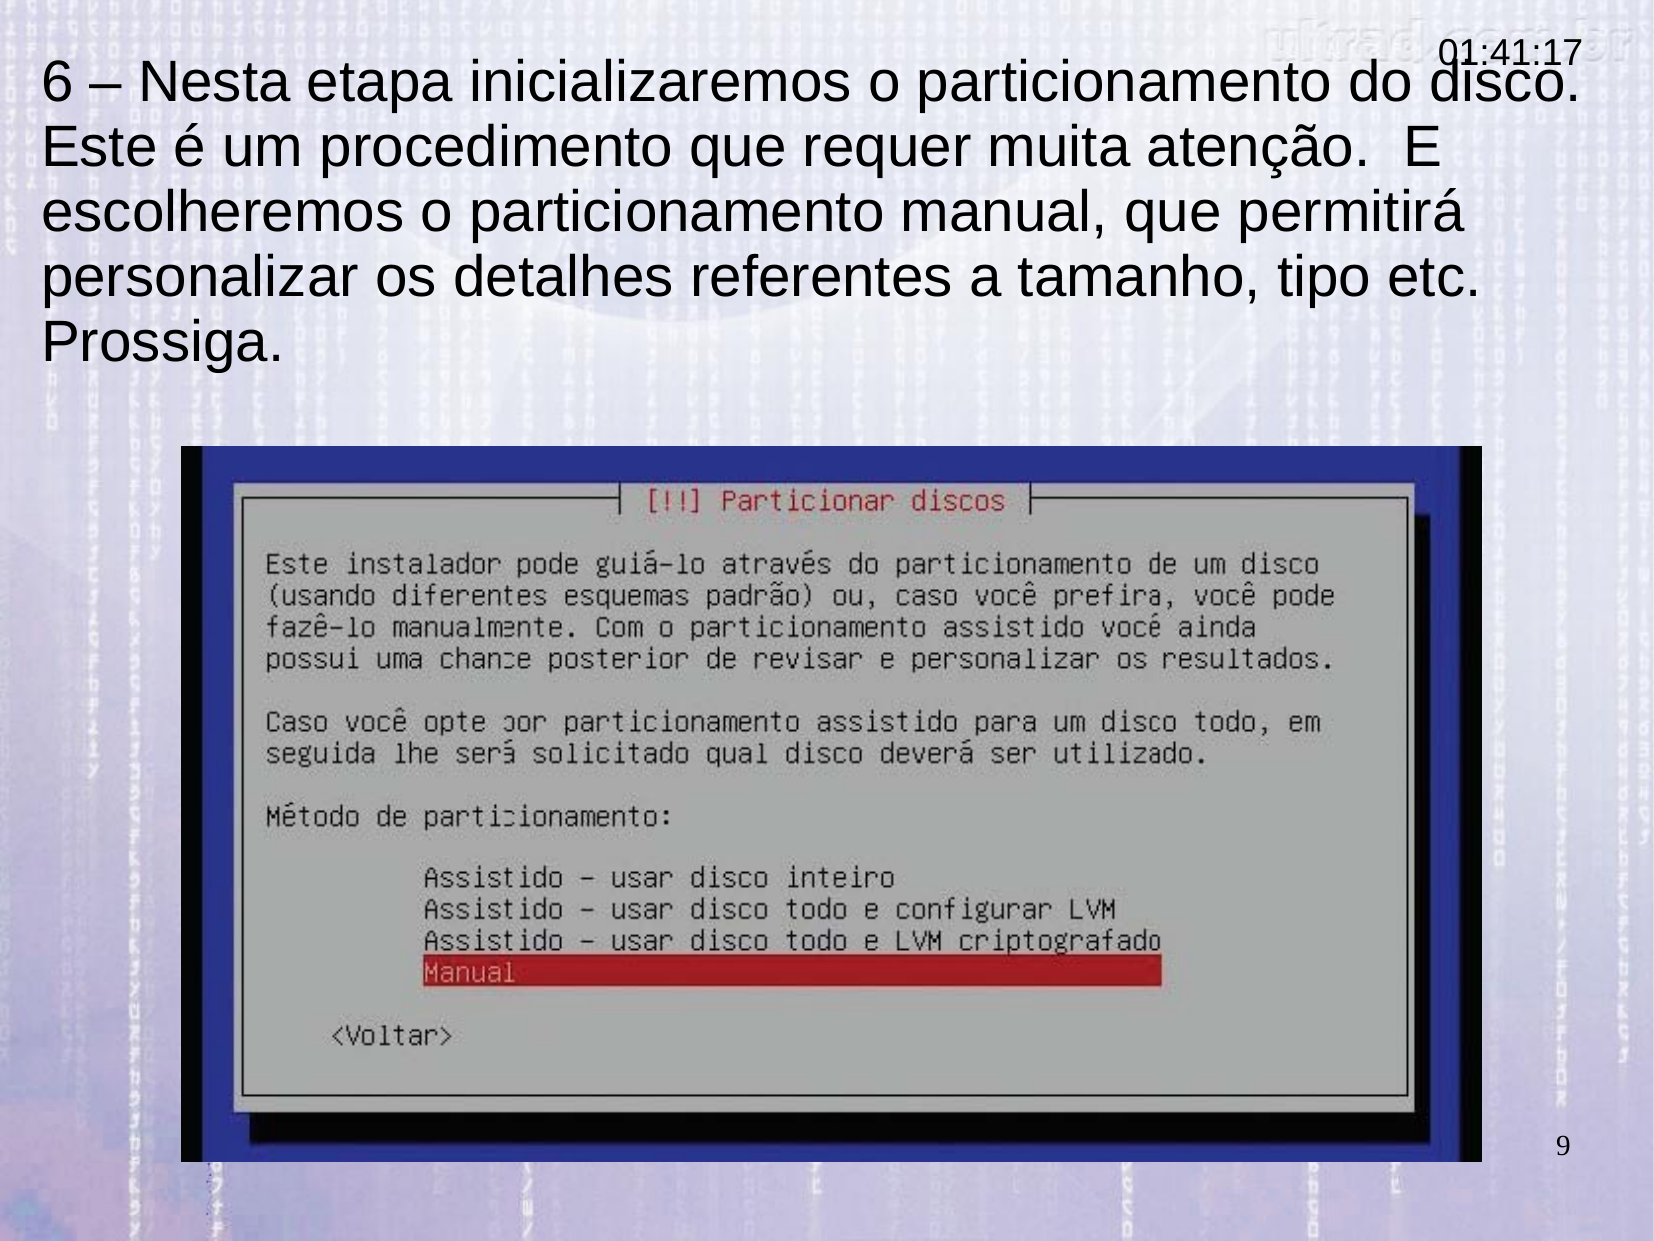

02:59:56
6 – Nesta etapa inicializaremos o particionamento do disco. Este é um procedimento que requer muita atenção. E escolheremos o particionamento manual, que permitirá personalizar os detalhes referentes a tamanho, tipo etc. Prossiga.
9